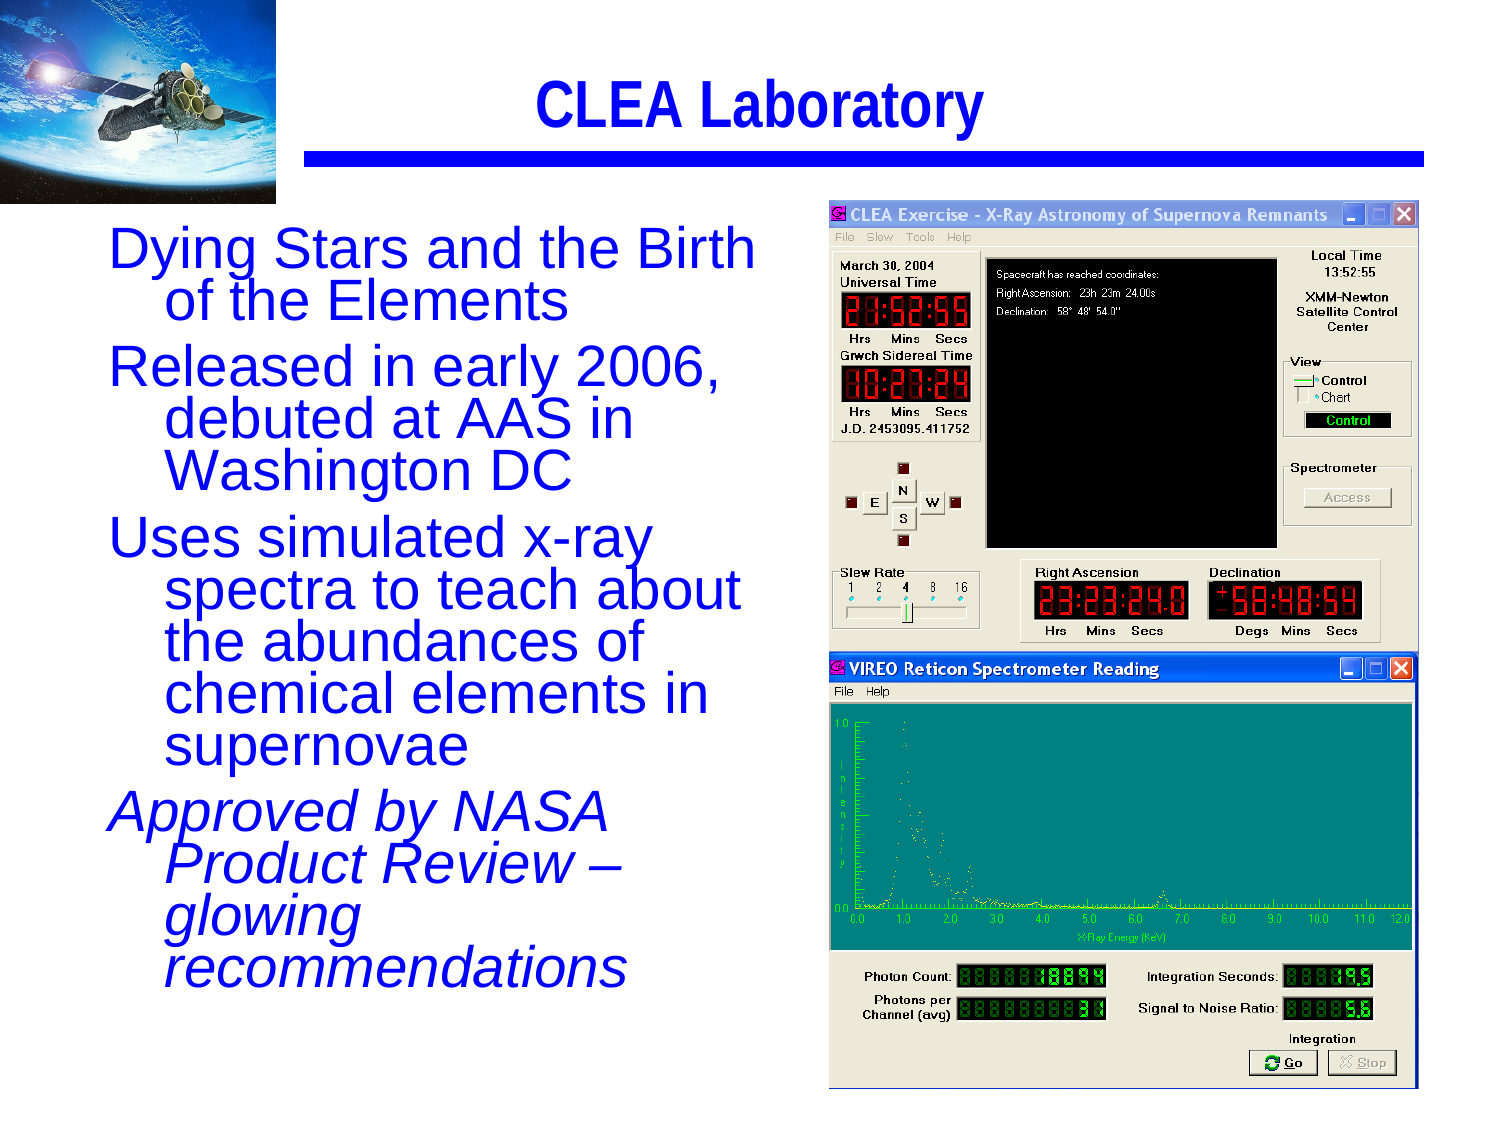

# CLEA Laboratory
Dying Stars and the Birth of the Elements
Released in early 2006, debuted at AAS in Washington DC
Uses simulated x-ray spectra to teach about the abundances of chemical elements in supernovae
Approved by NASA Product Review – glowing recommendations